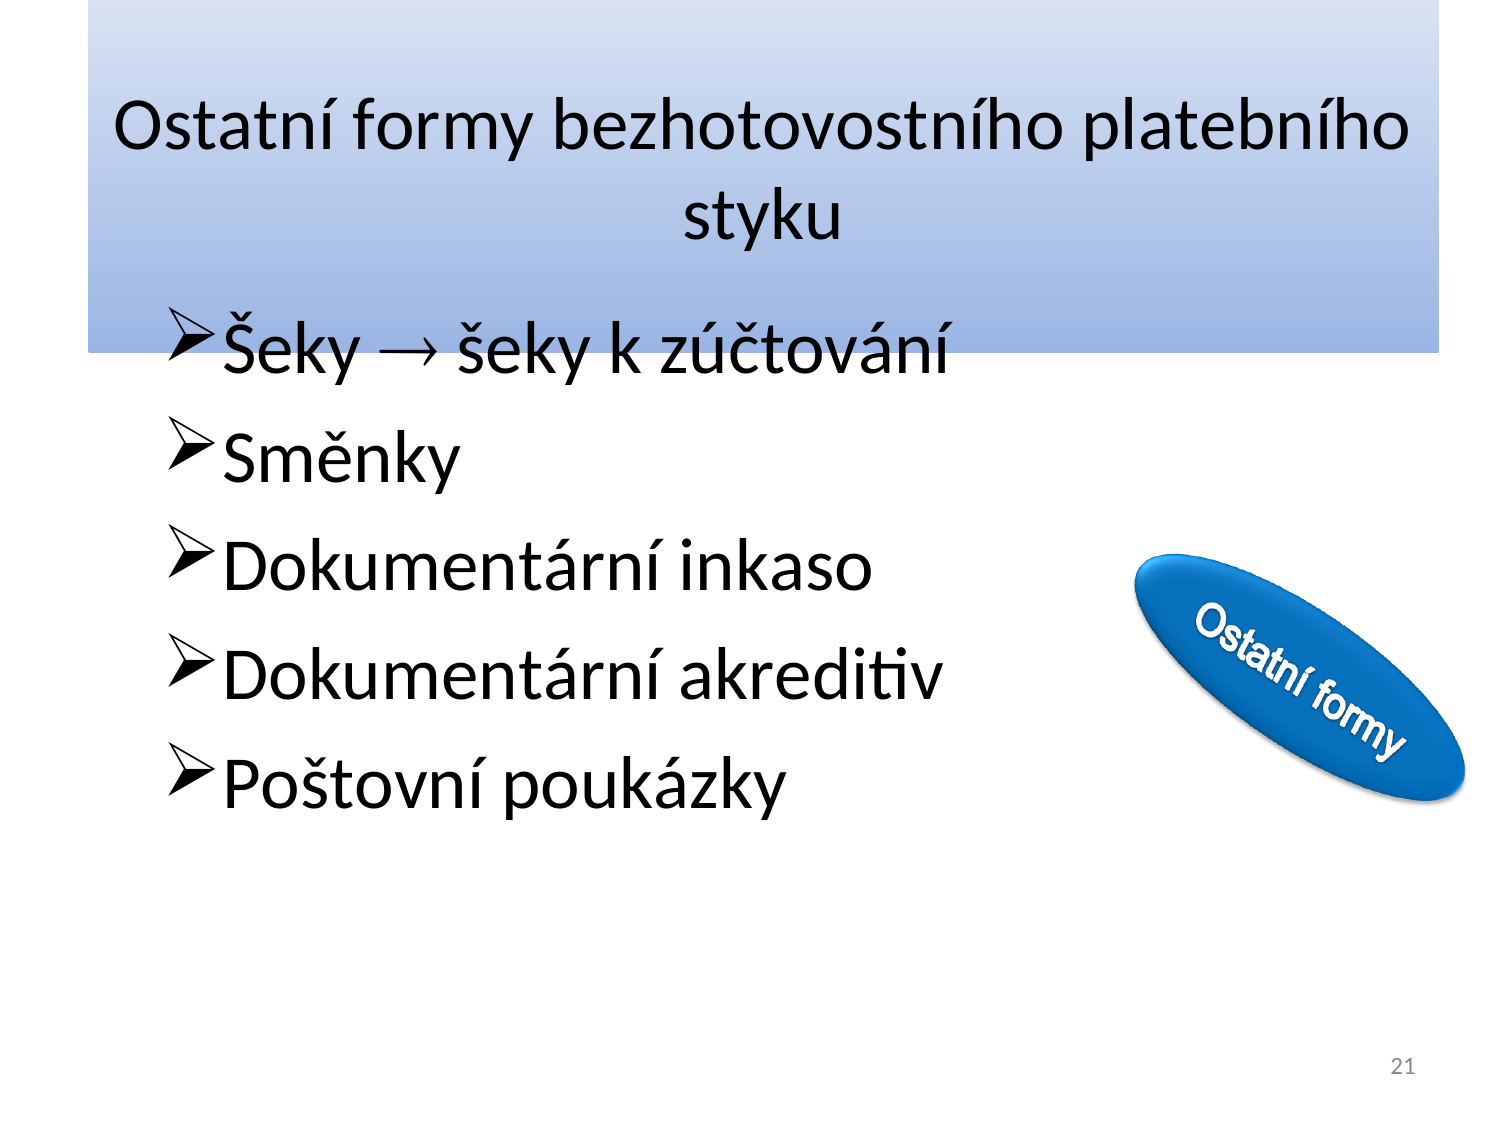

# Ostatní formy bezhotovostního platebního styku
Šeky  šeky k zúčtování
Směnky
Dokumentární inkaso
Dokumentární akreditiv
Poštovní poukázky